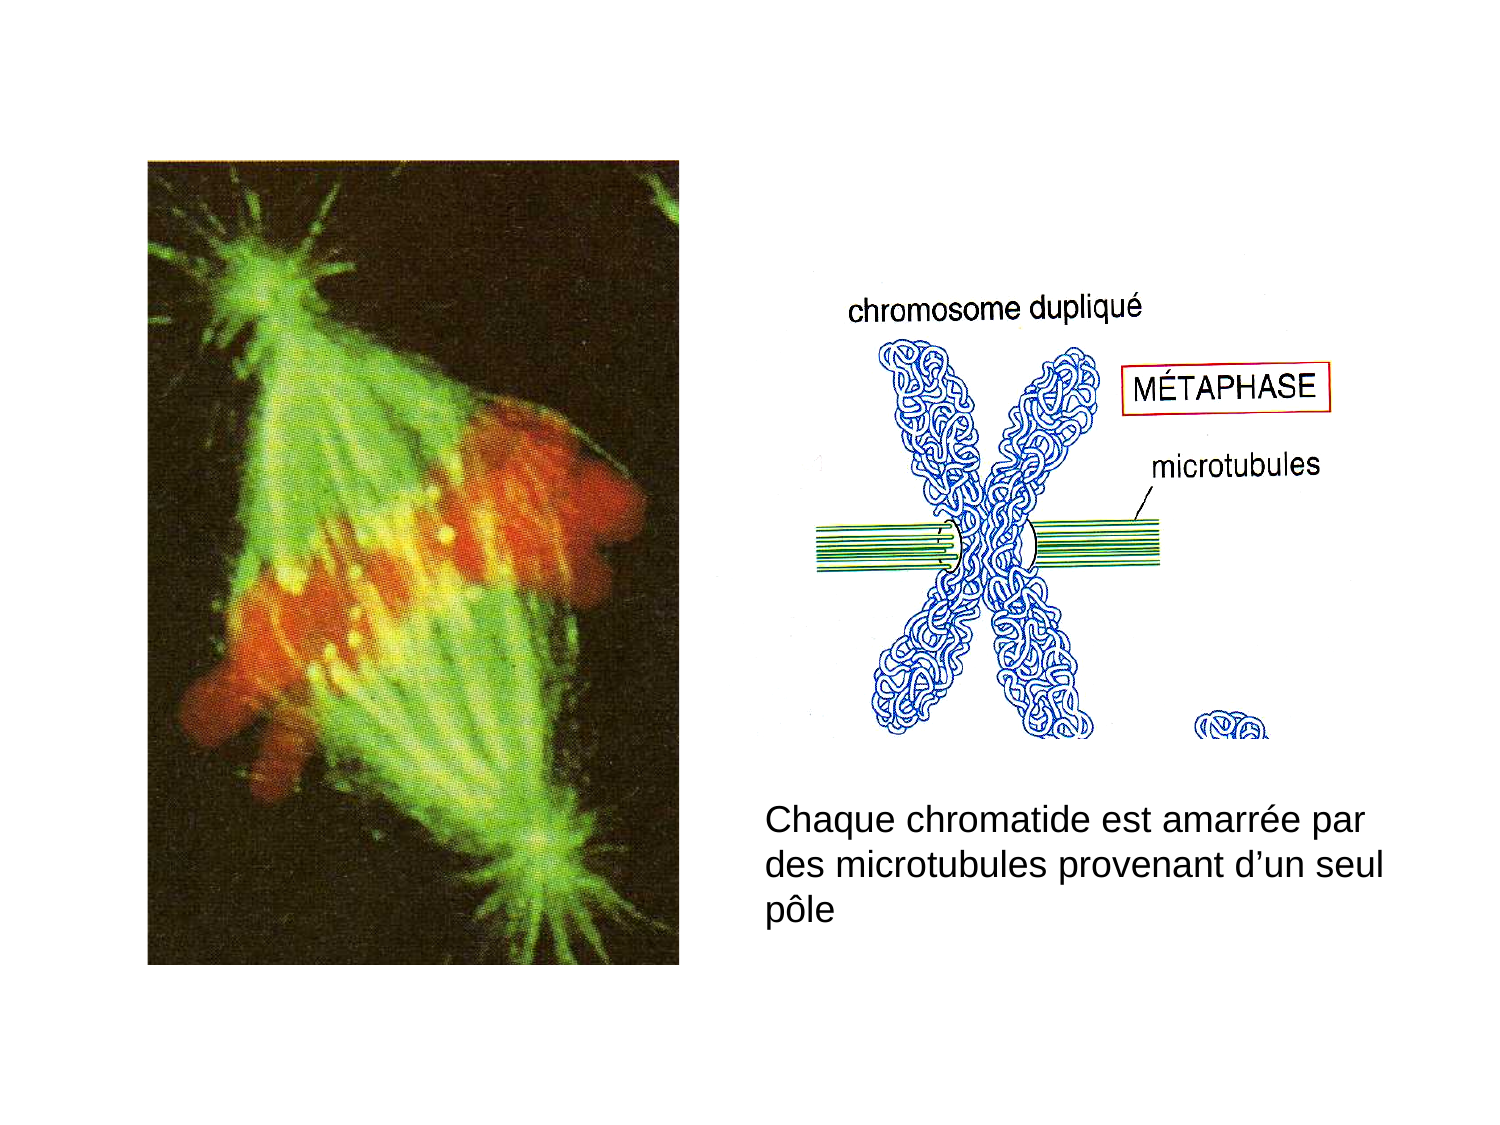

Chaque chromatide est amarrée par des microtubules provenant d’un seul pôle